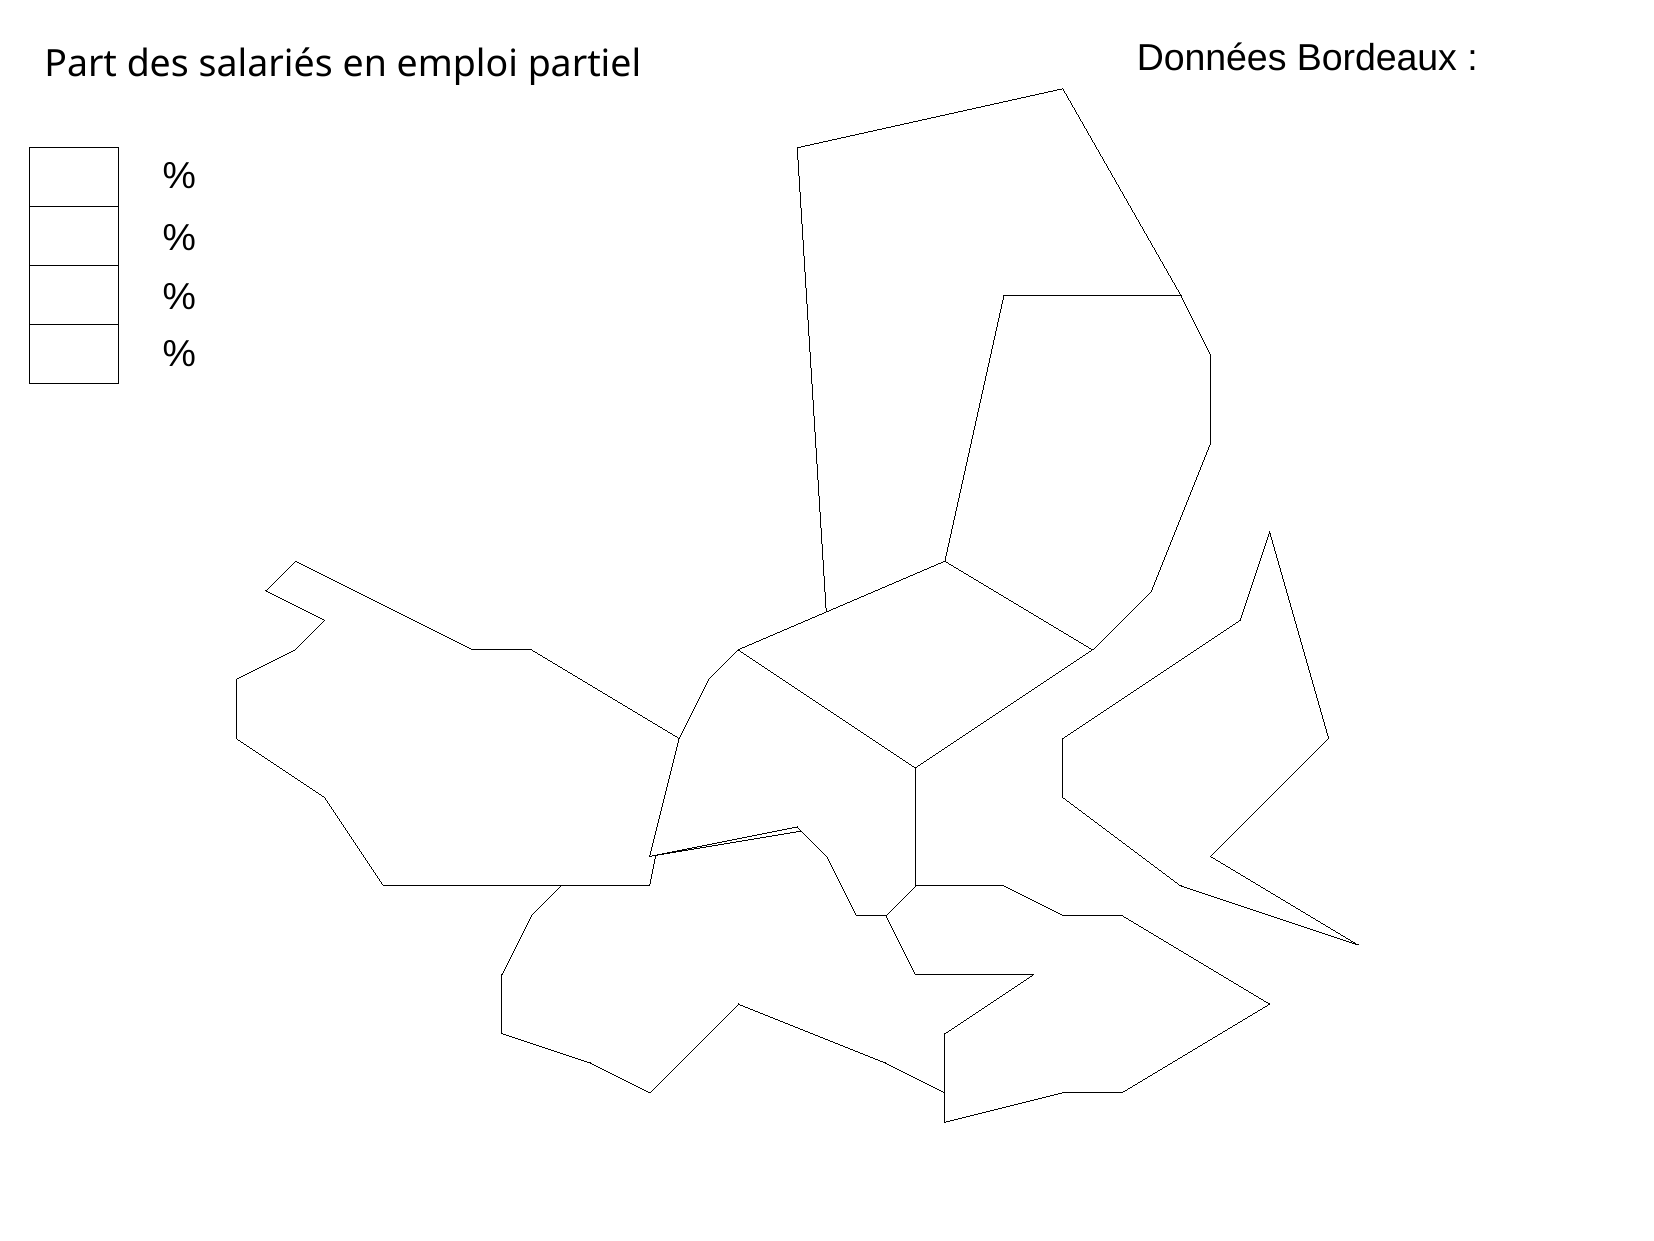

Part des salariés en emploi partiel
Données Bordeaux :
%
%
%
%